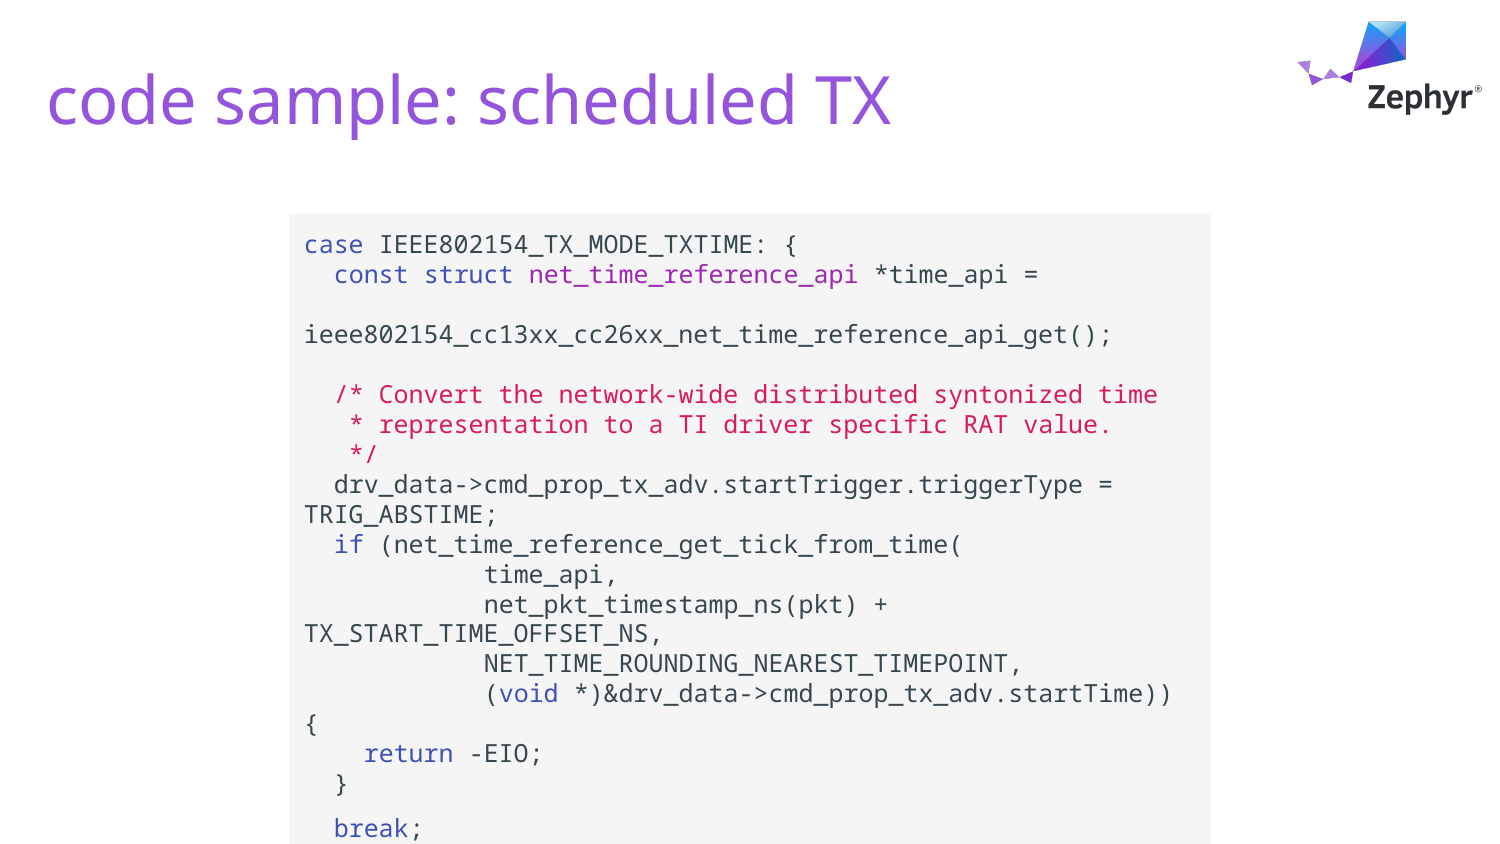

# code sample: scheduled TX
case IEEE802154_TX_MODE_TXTIME: {
 const struct net_time_reference_api *time_api =
 ieee802154_cc13xx_cc26xx_net_time_reference_api_get();
 /* Convert the network-wide distributed syntonized time
 * representation to a TI driver specific RAT value.
 */
 drv_data->cmd_prop_tx_adv.startTrigger.triggerType = TRIG_ABSTIME;
 if (net_time_reference_get_tick_from_time(
 time_api,
 net_pkt_timestamp_ns(pkt) + TX_START_TIME_OFFSET_NS,
 NET_TIME_ROUNDING_NEAREST_TIMEPOINT,
 (void *)&drv_data->cmd_prop_tx_adv.startTime)) {
 return -EIO;
 }
 break;